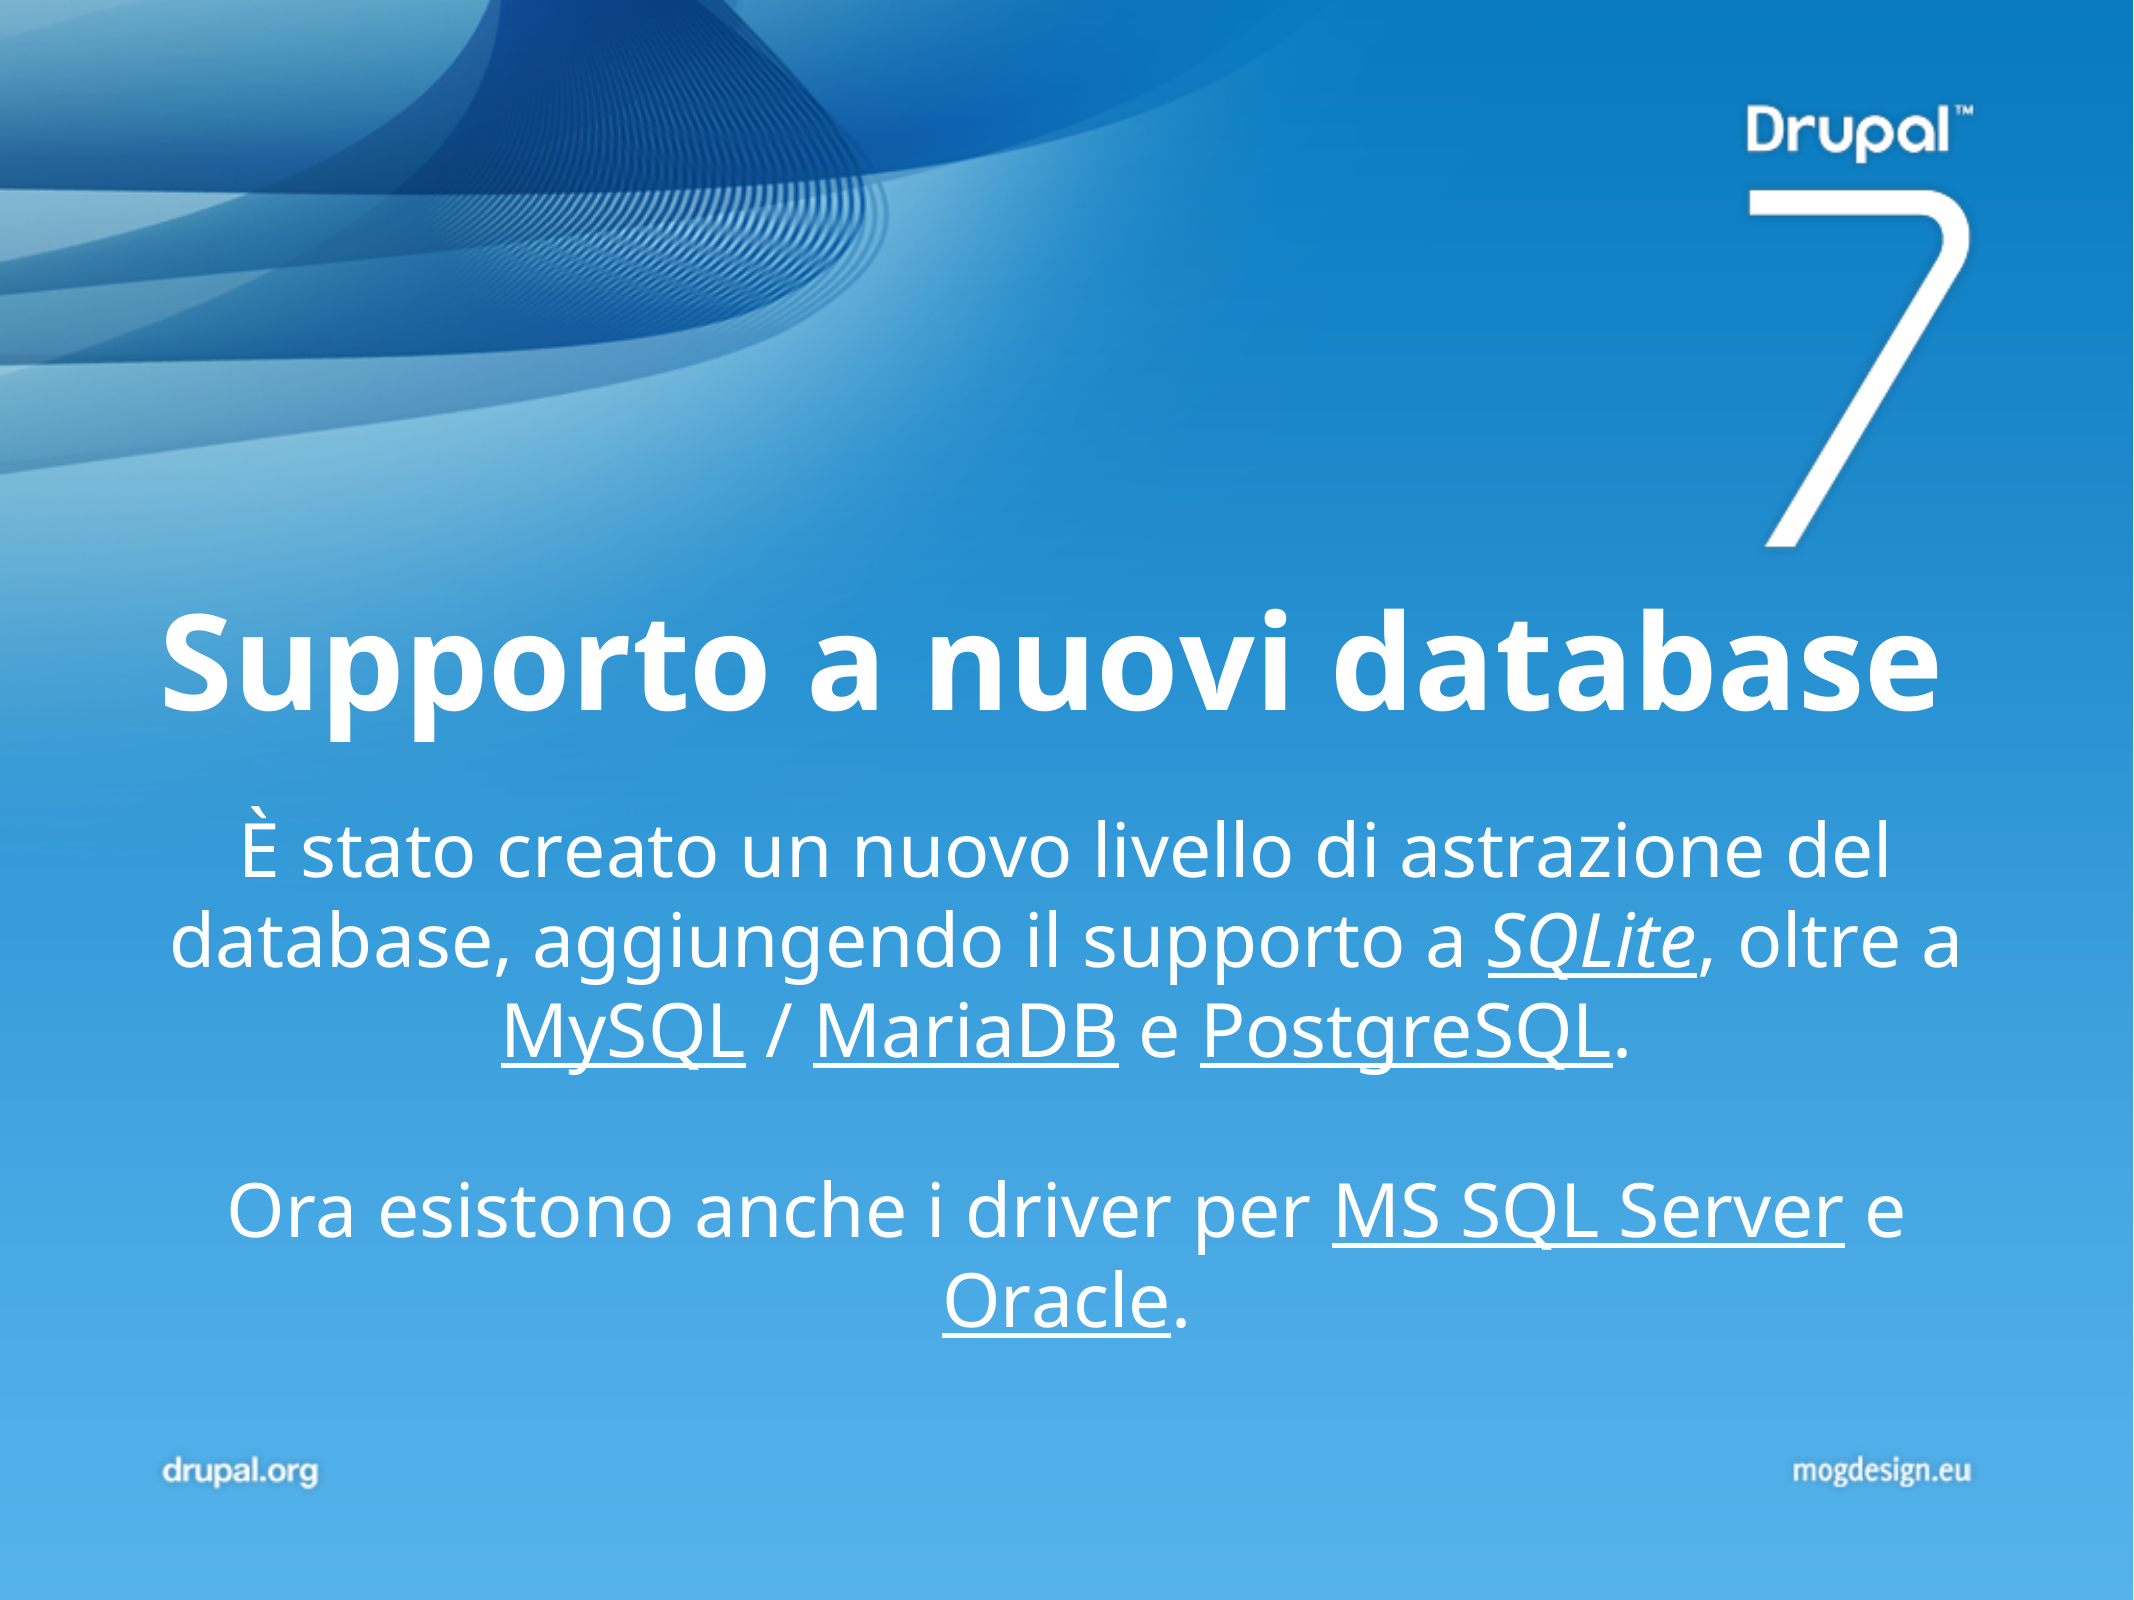

# Supporto a nuovi database
È stato creato un nuovo livello di astrazione del database, aggiungendo il supporto a SQLite, oltre a MySQL / MariaDB e PostgreSQL.
Ora esistono anche i driver per MS SQL Server e Oracle.